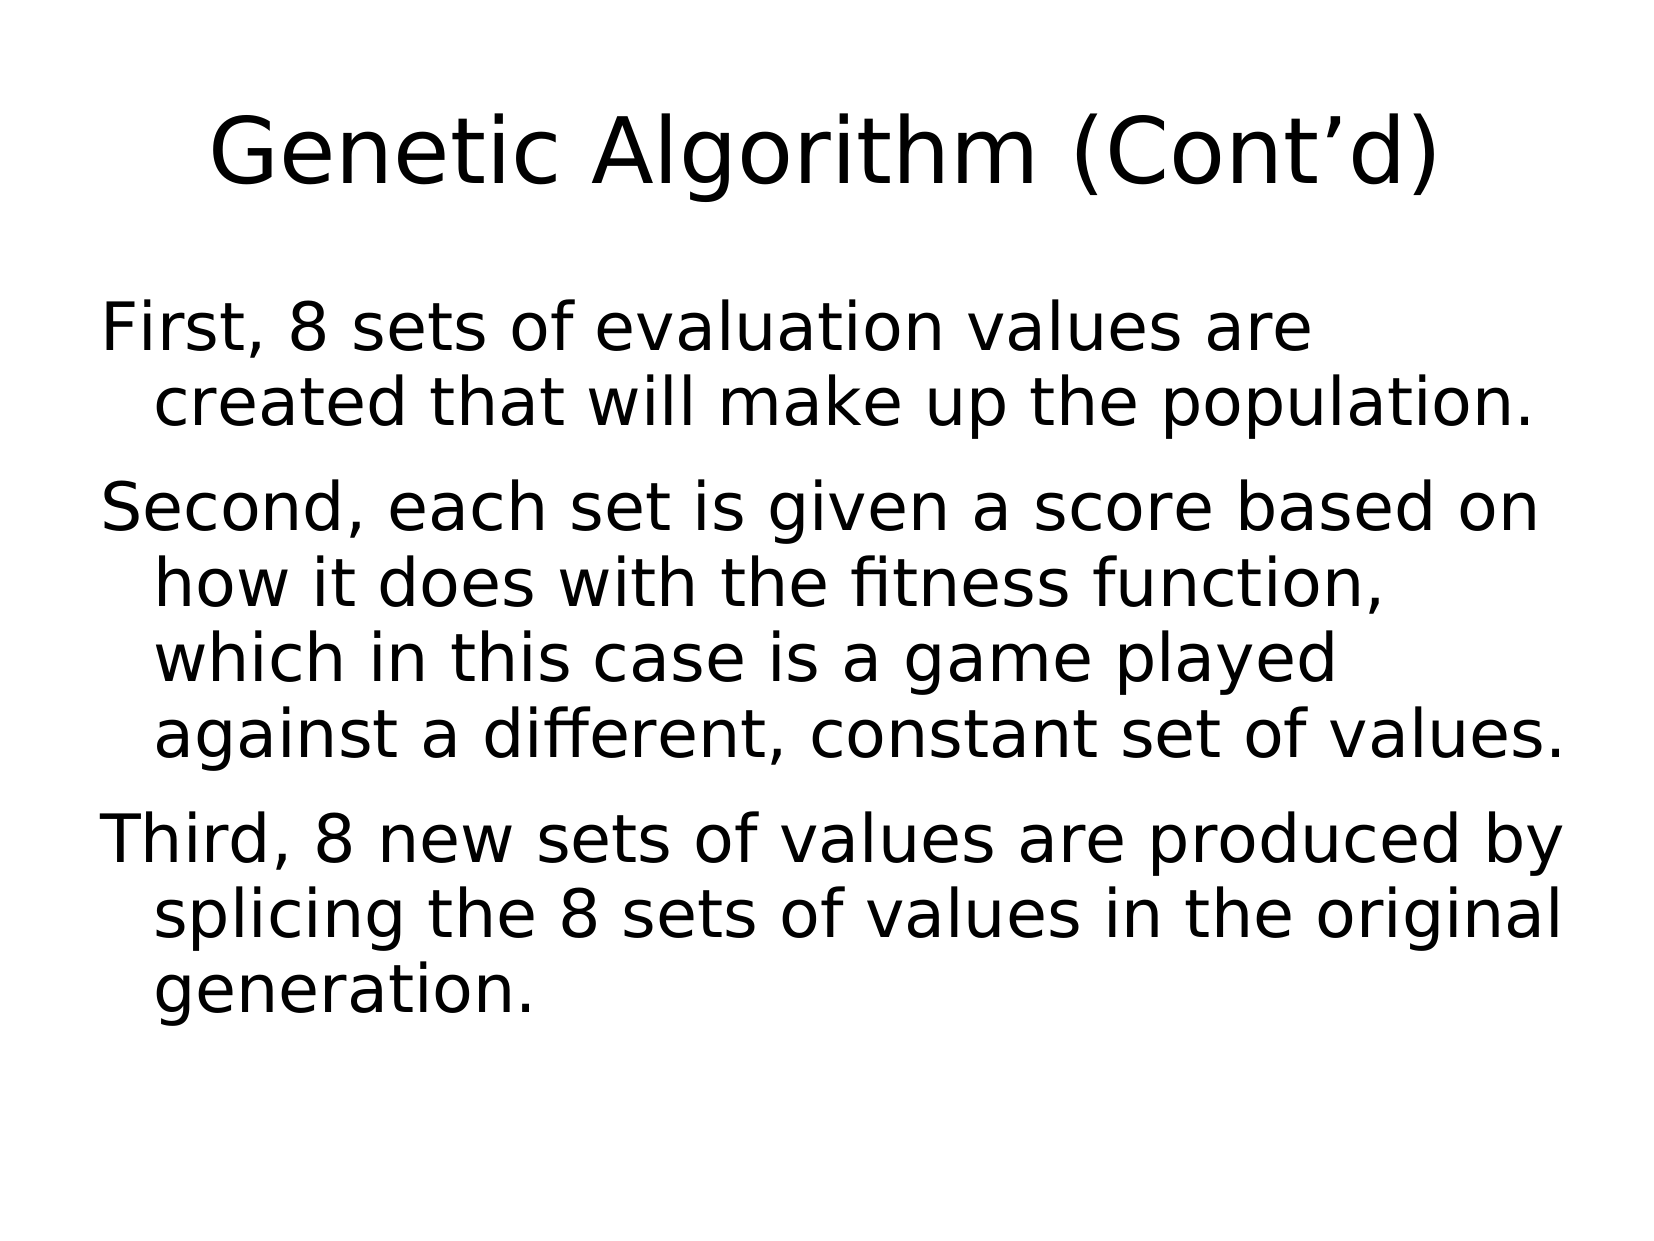

# Genetic Algorithm (Cont’d)
First, 8 sets of evaluation values are created that will make up the population.
Second, each set is given a score based on how it does with the fitness function, which in this case is a game played against a different, constant set of values.
Third, 8 new sets of values are produced by splicing the 8 sets of values in the original generation.